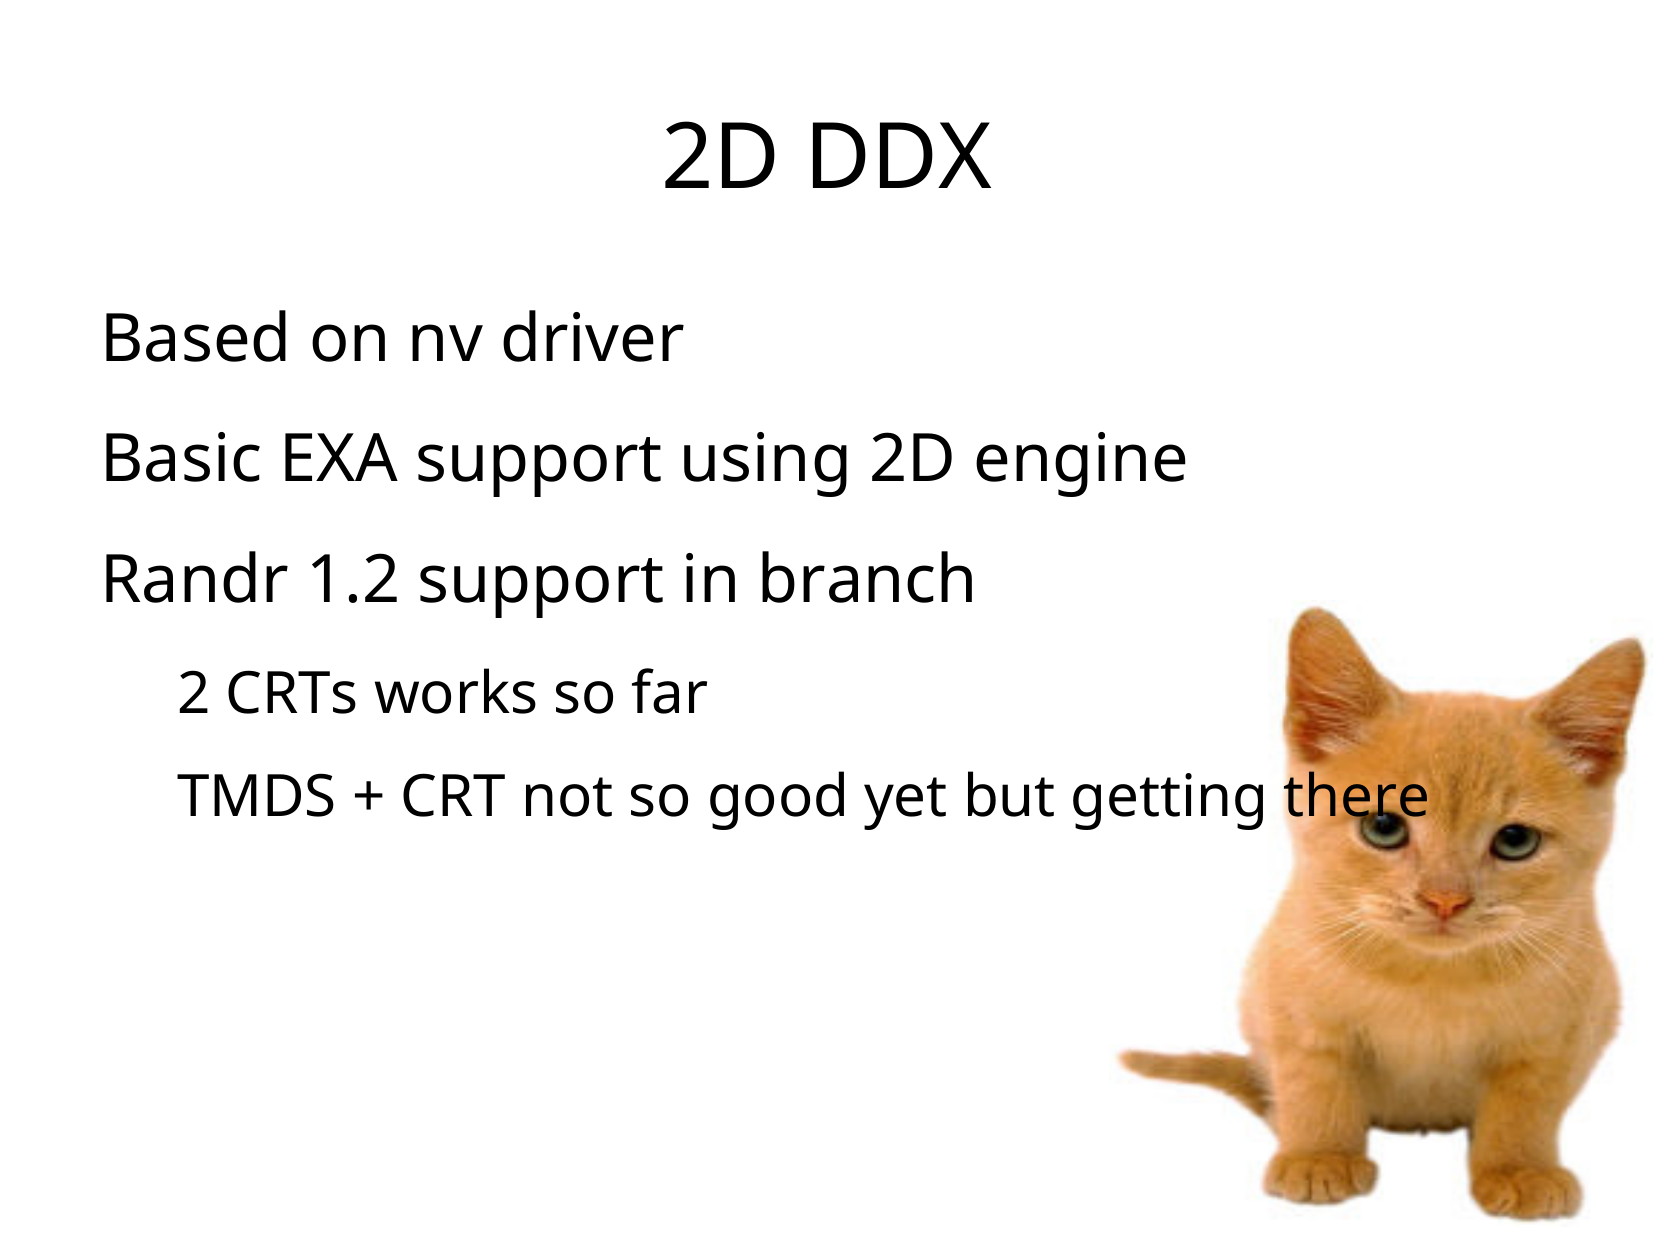

# 2D DDX
Based on nv driver
Basic EXA support using 2D engine
Randr 1.2 support in branch
2 CRTs works so far
TMDS + CRT not so good yet but getting there